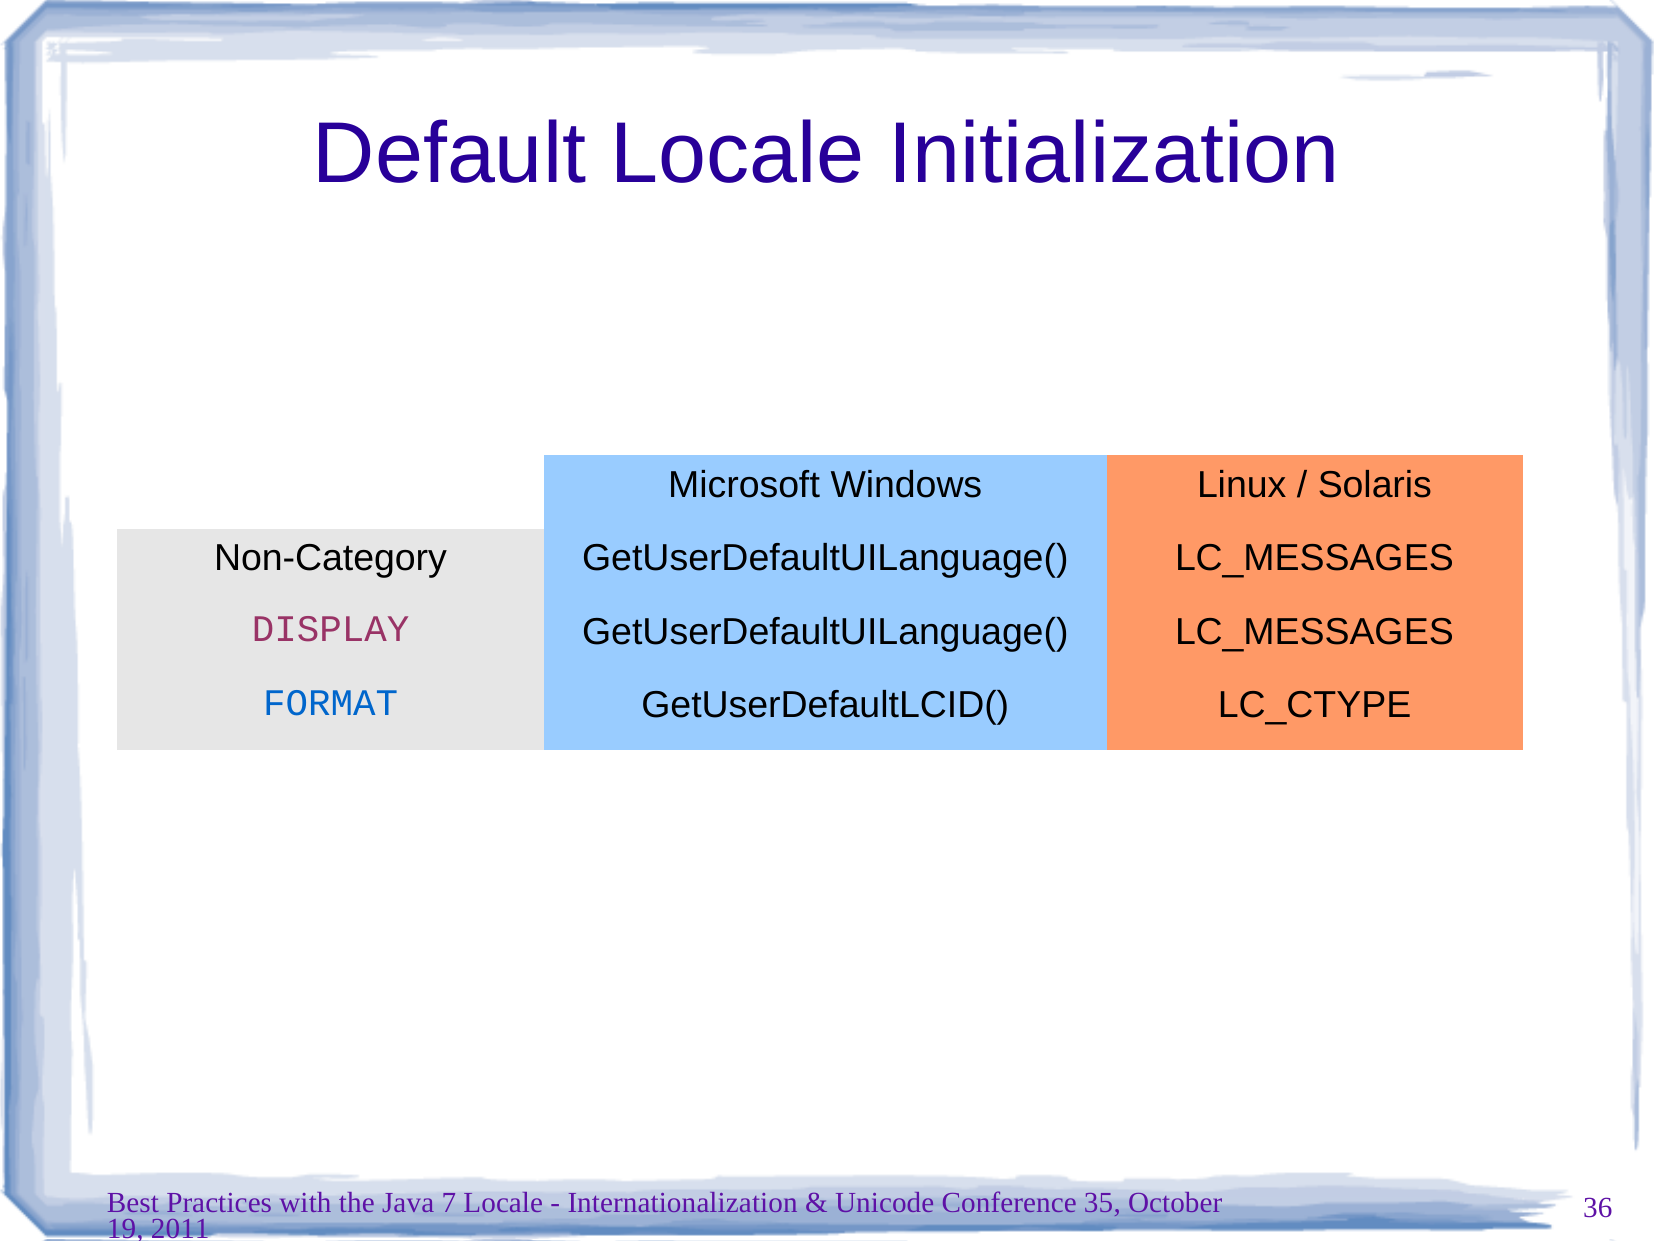

# Default Locale Initialization
| | Microsoft Windows | Linux / Solaris |
| --- | --- | --- |
| Non-Category | GetUserDefaultUILanguage() | LC\_MESSAGES |
| DISPLAY | GetUserDefaultUILanguage() | LC\_MESSAGES |
| FORMAT | GetUserDefaultLCID() | LC\_CTYPE |
Best Practices with the Java 7 Locale - Internationalization & Unicode Conference 35, October 19, 2011
36